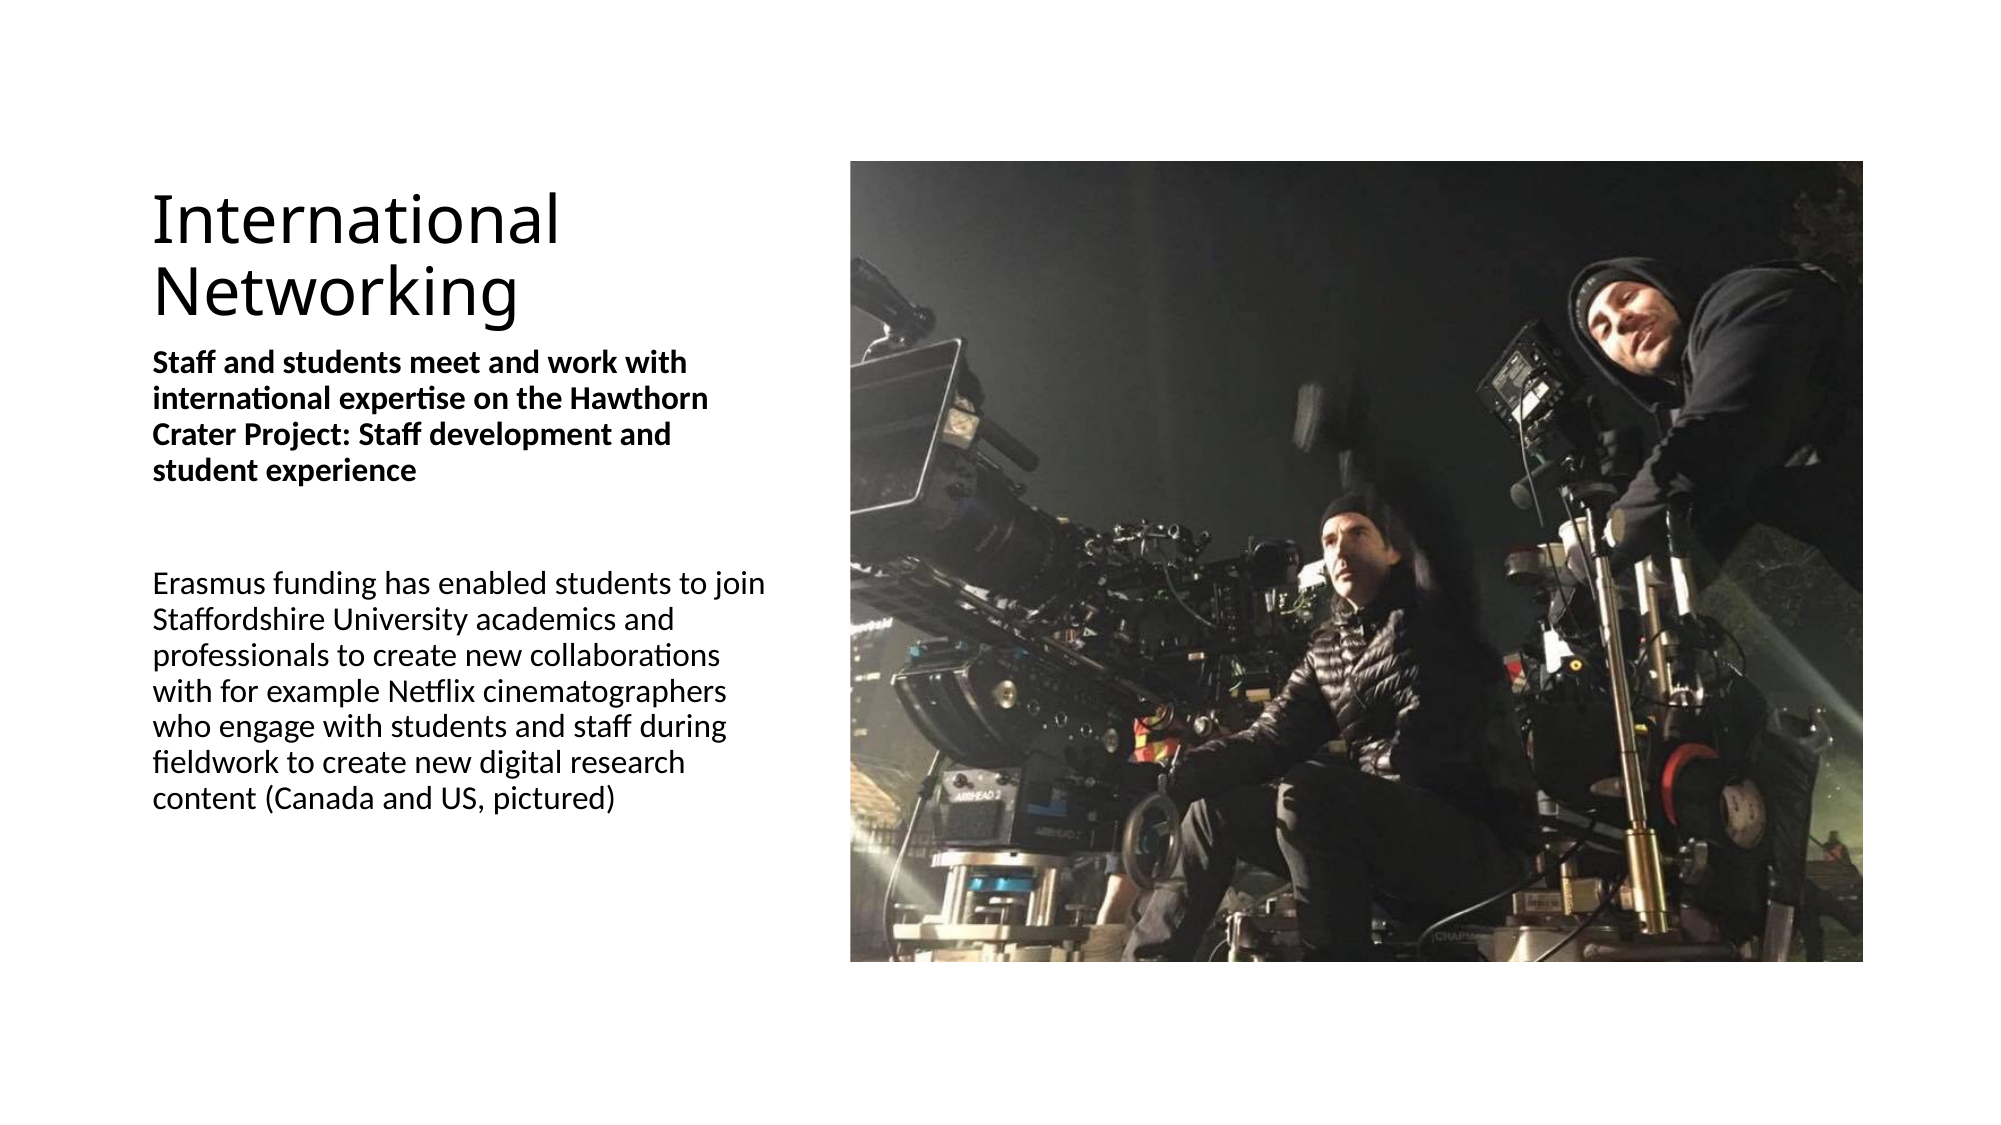

# International Networking
Staff and students meet and work with international expertise on the Hawthorn Crater Project: Staff development and student experience
Erasmus funding has enabled students to join Staffordshire University academics and professionals to create new collaborations with for example Netflix cinematographers who engage with students and staff during fieldwork to create new digital research content (Canada and US, pictured)